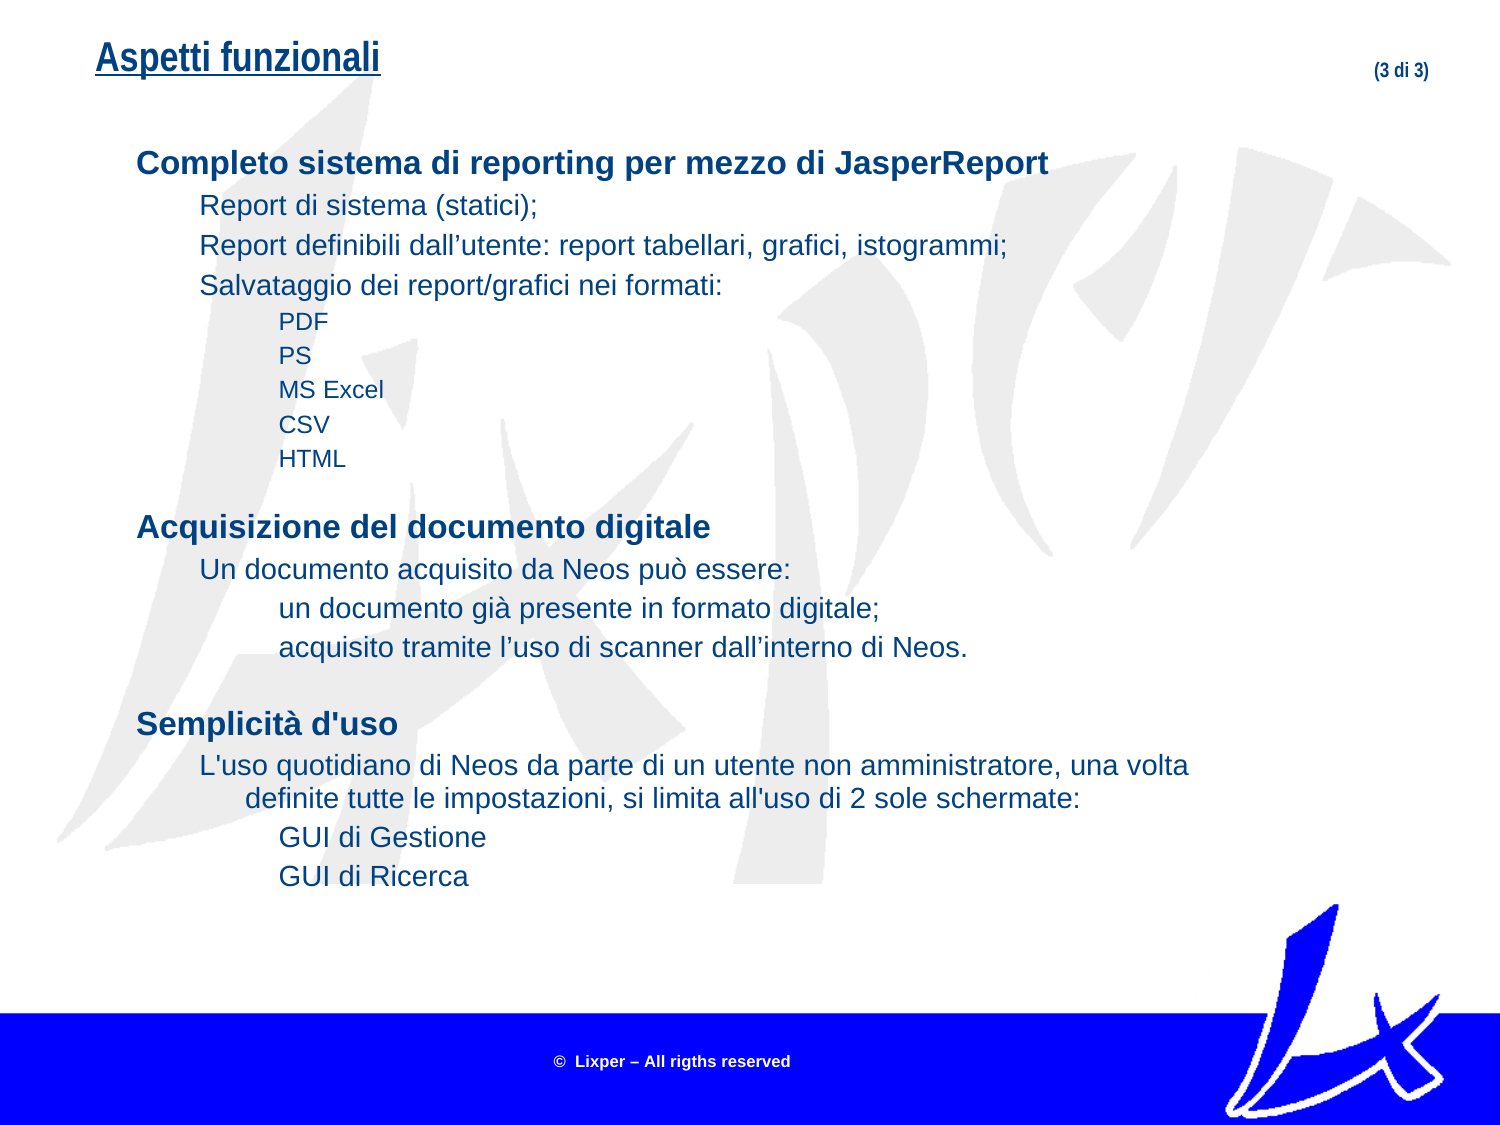

# Aspetti funzionali
(3 di 3)
Completo sistema di reporting per mezzo di JasperReport
Report di sistema (statici);
Report definibili dall’utente: report tabellari, grafici, istogrammi;
Salvataggio dei report/grafici nei formati:
PDF
PS
MS Excel
CSV
HTML
Acquisizione del documento digitale
Un documento acquisito da Neos può essere:
un documento già presente in formato digitale;
acquisito tramite l’uso di scanner dall’interno di Neos.
Semplicità d'uso
L'uso quotidiano di Neos da parte di un utente non amministratore, una volta definite tutte le impostazioni, si limita all'uso di 2 sole schermate:
GUI di Gestione
GUI di Ricerca